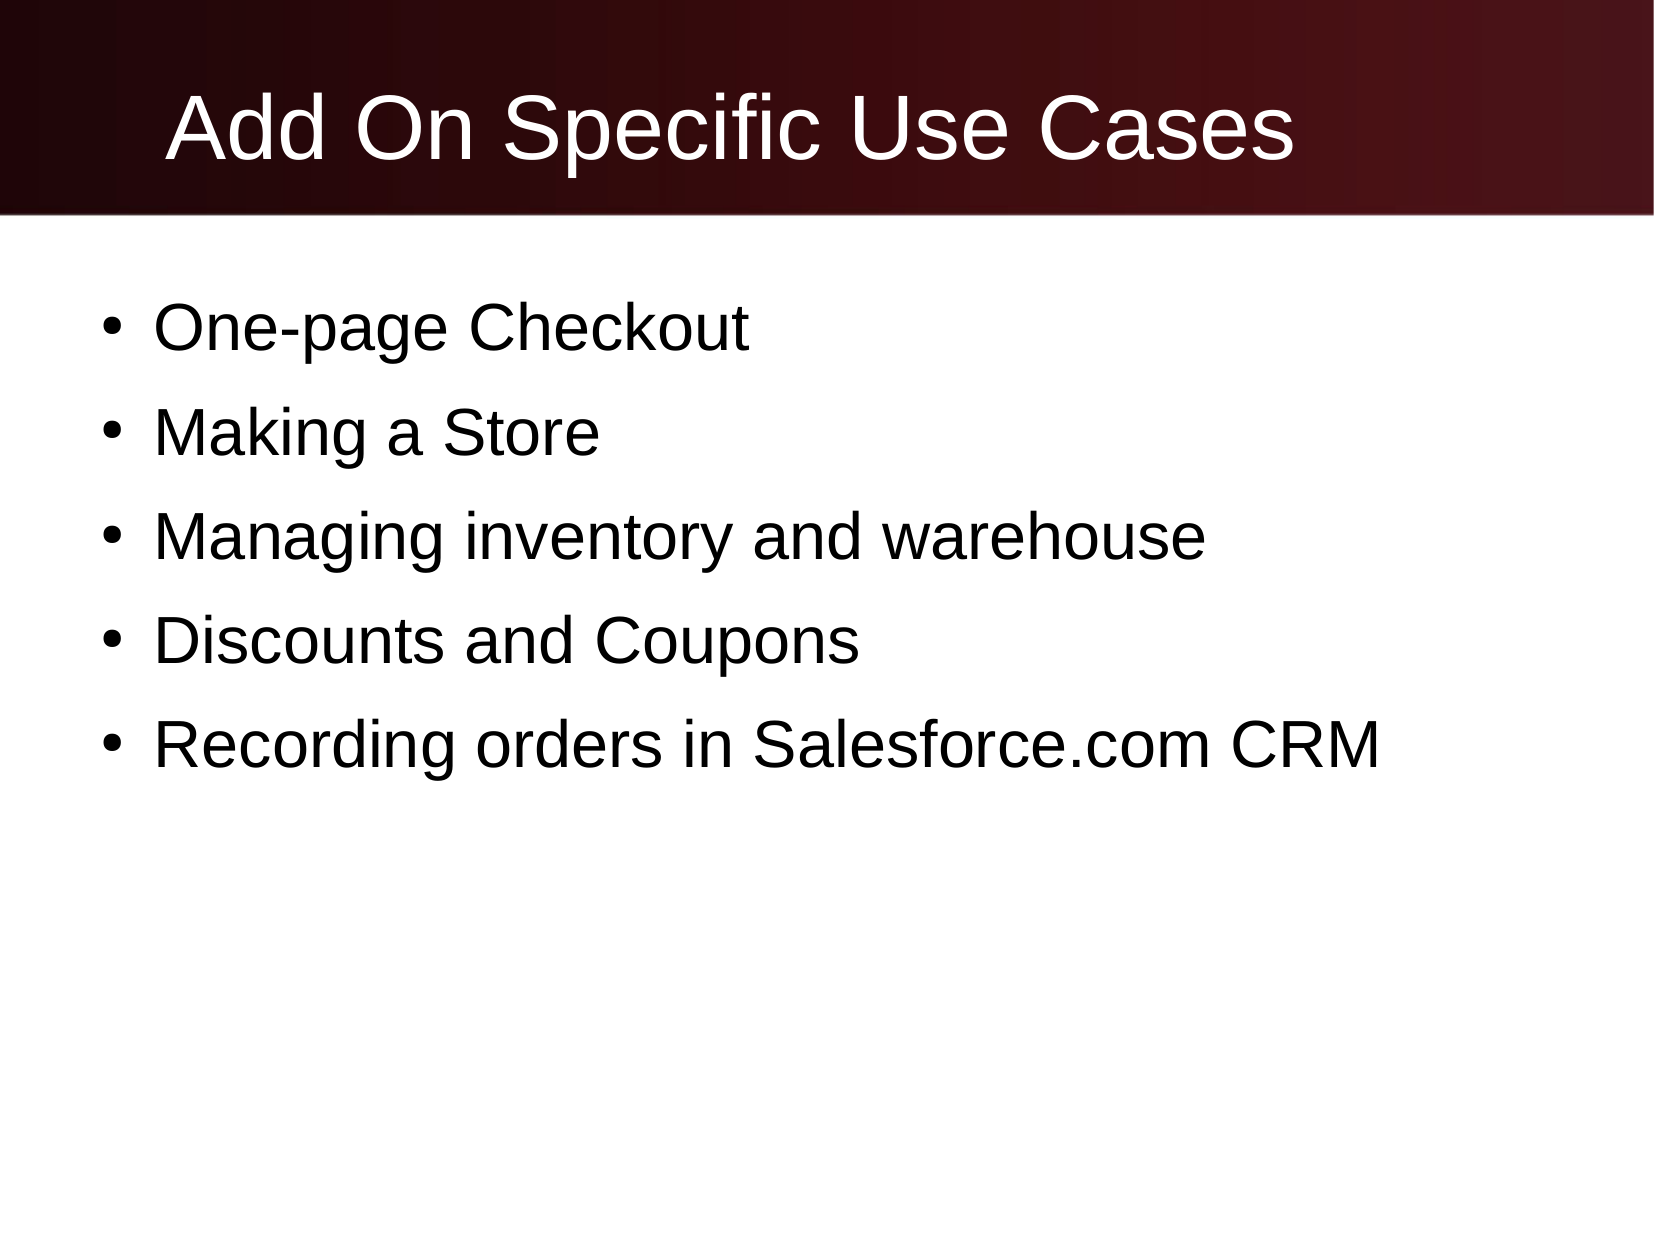

#
Add On Specific Use Cases
One-page Checkout
Making a Store
Managing inventory and warehouse
Discounts and Coupons
Recording orders in Salesforce.com CRM